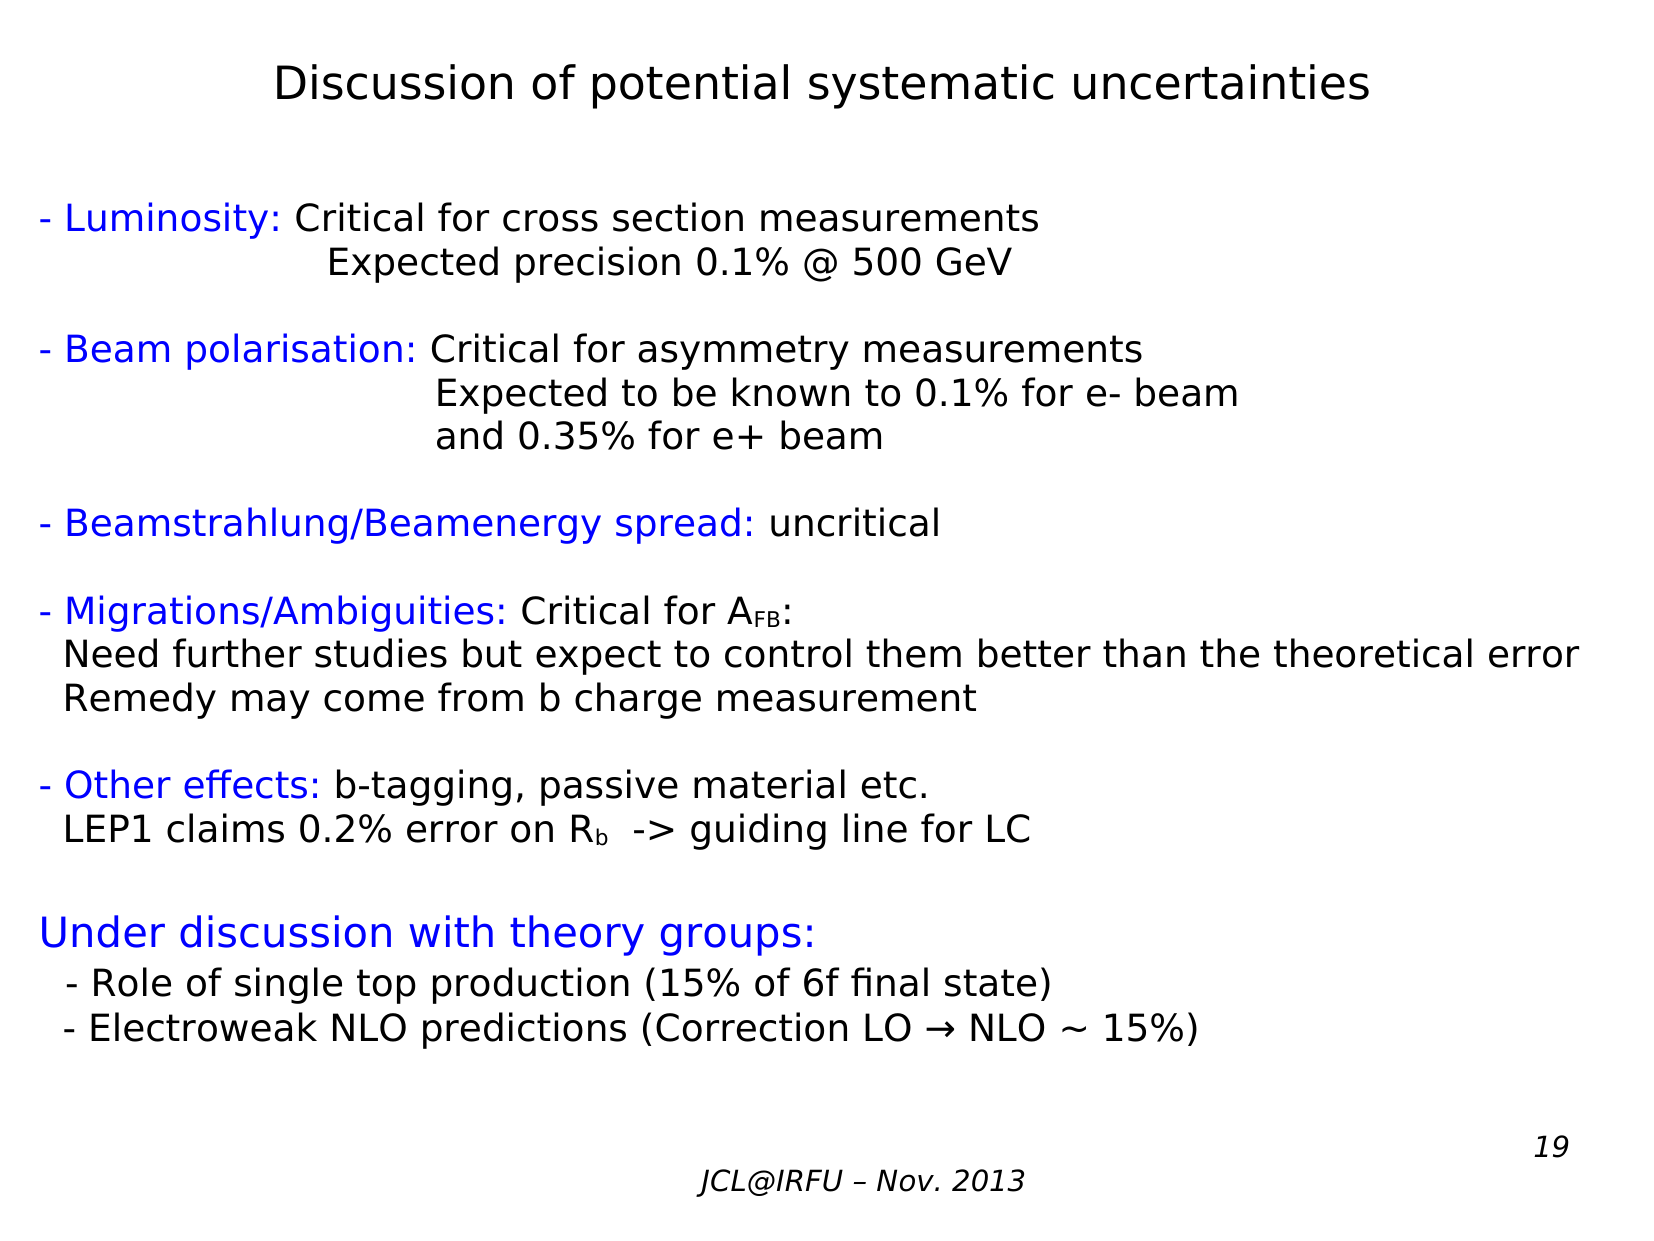

Discussion of potential systematic uncertainties
- Luminosity: Critical for cross section measurements
 Expected precision 0.1% @ 500 GeV
- Beam polarisation: Critical for asymmetry measurements
 Expected to be known to 0.1% for e- beam
 and 0.35% for e+ beam
- Beamstrahlung/Beamenergy spread: uncritical
- Migrations/Ambiguities: Critical for AFB:
 Need further studies but expect to control them better than the theoretical error
 Remedy may come from b charge measurement
- Other effects: b-tagging, passive material etc.
 LEP1 claims 0.2% error on Rb -> guiding line for LC
Under discussion with theory groups:
 - Role of single top production (15% of 6f final state)
 - Electroweak NLO predictions (Correction LO → NLO ~ 15%)
FCPPL Workshop - March 2012
19